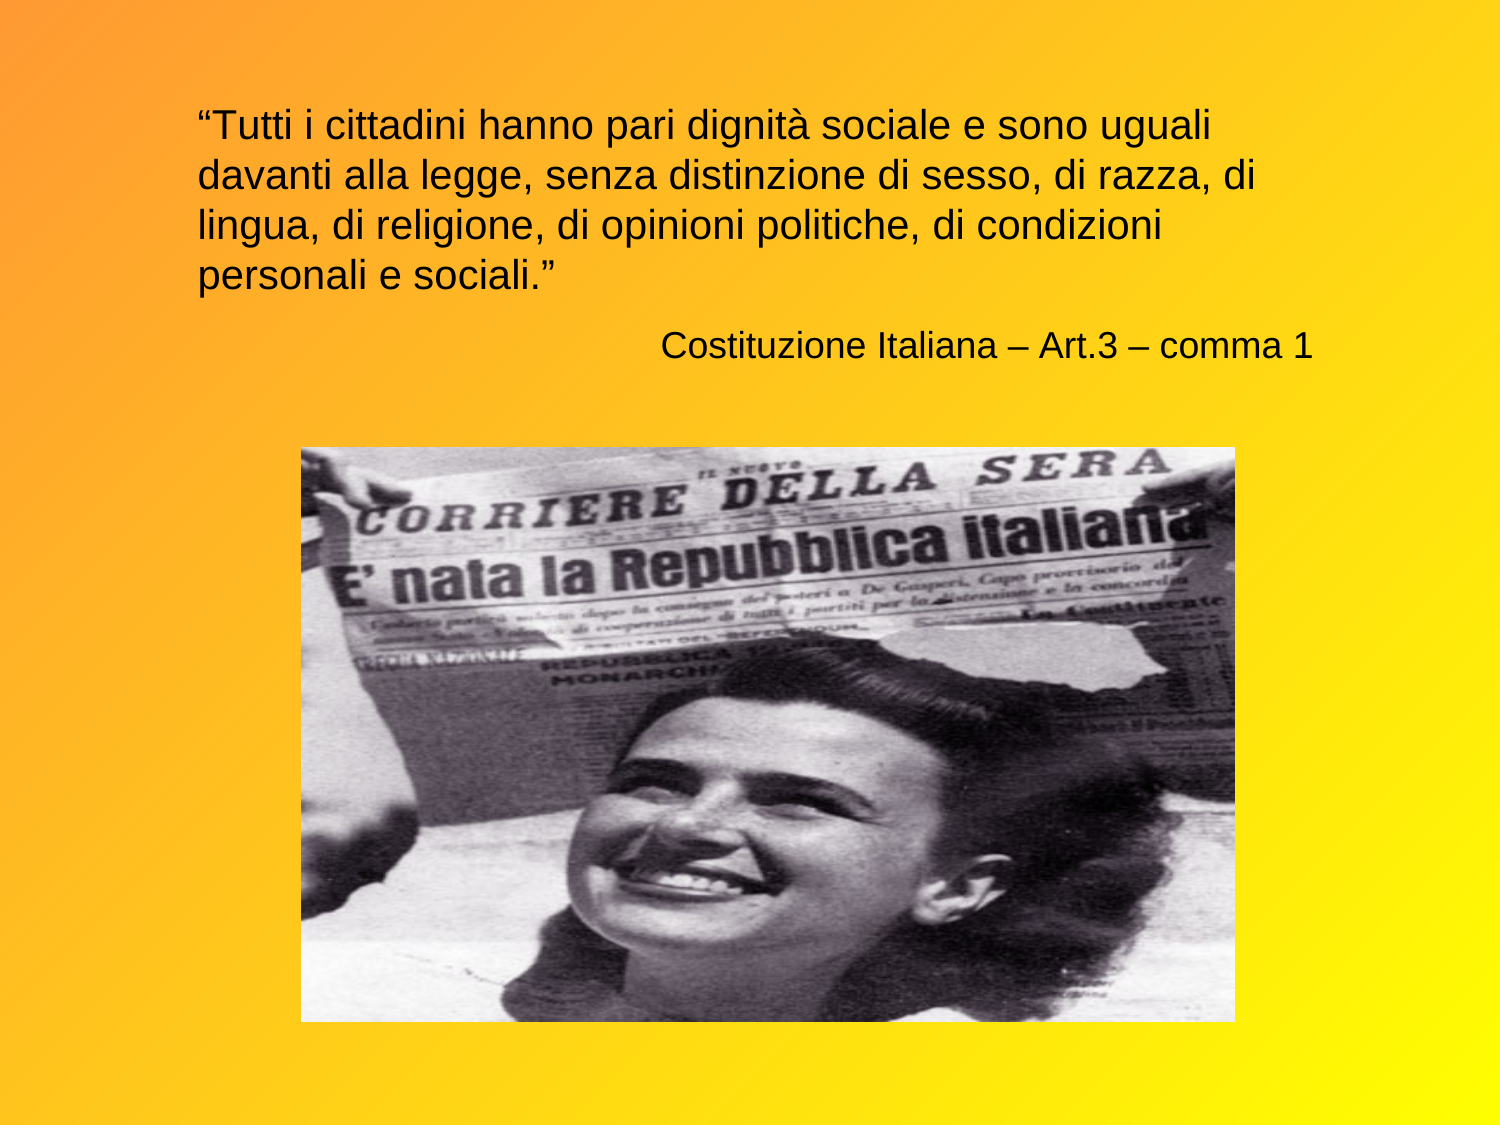

“Tutti i cittadini hanno pari dignità sociale e sono uguali davanti alla legge, senza distinzione di sesso, di razza, di lingua, di religione, di opinioni politiche, di condizioni personali e sociali.”
Costituzione Italiana – Art.3 – comma 1